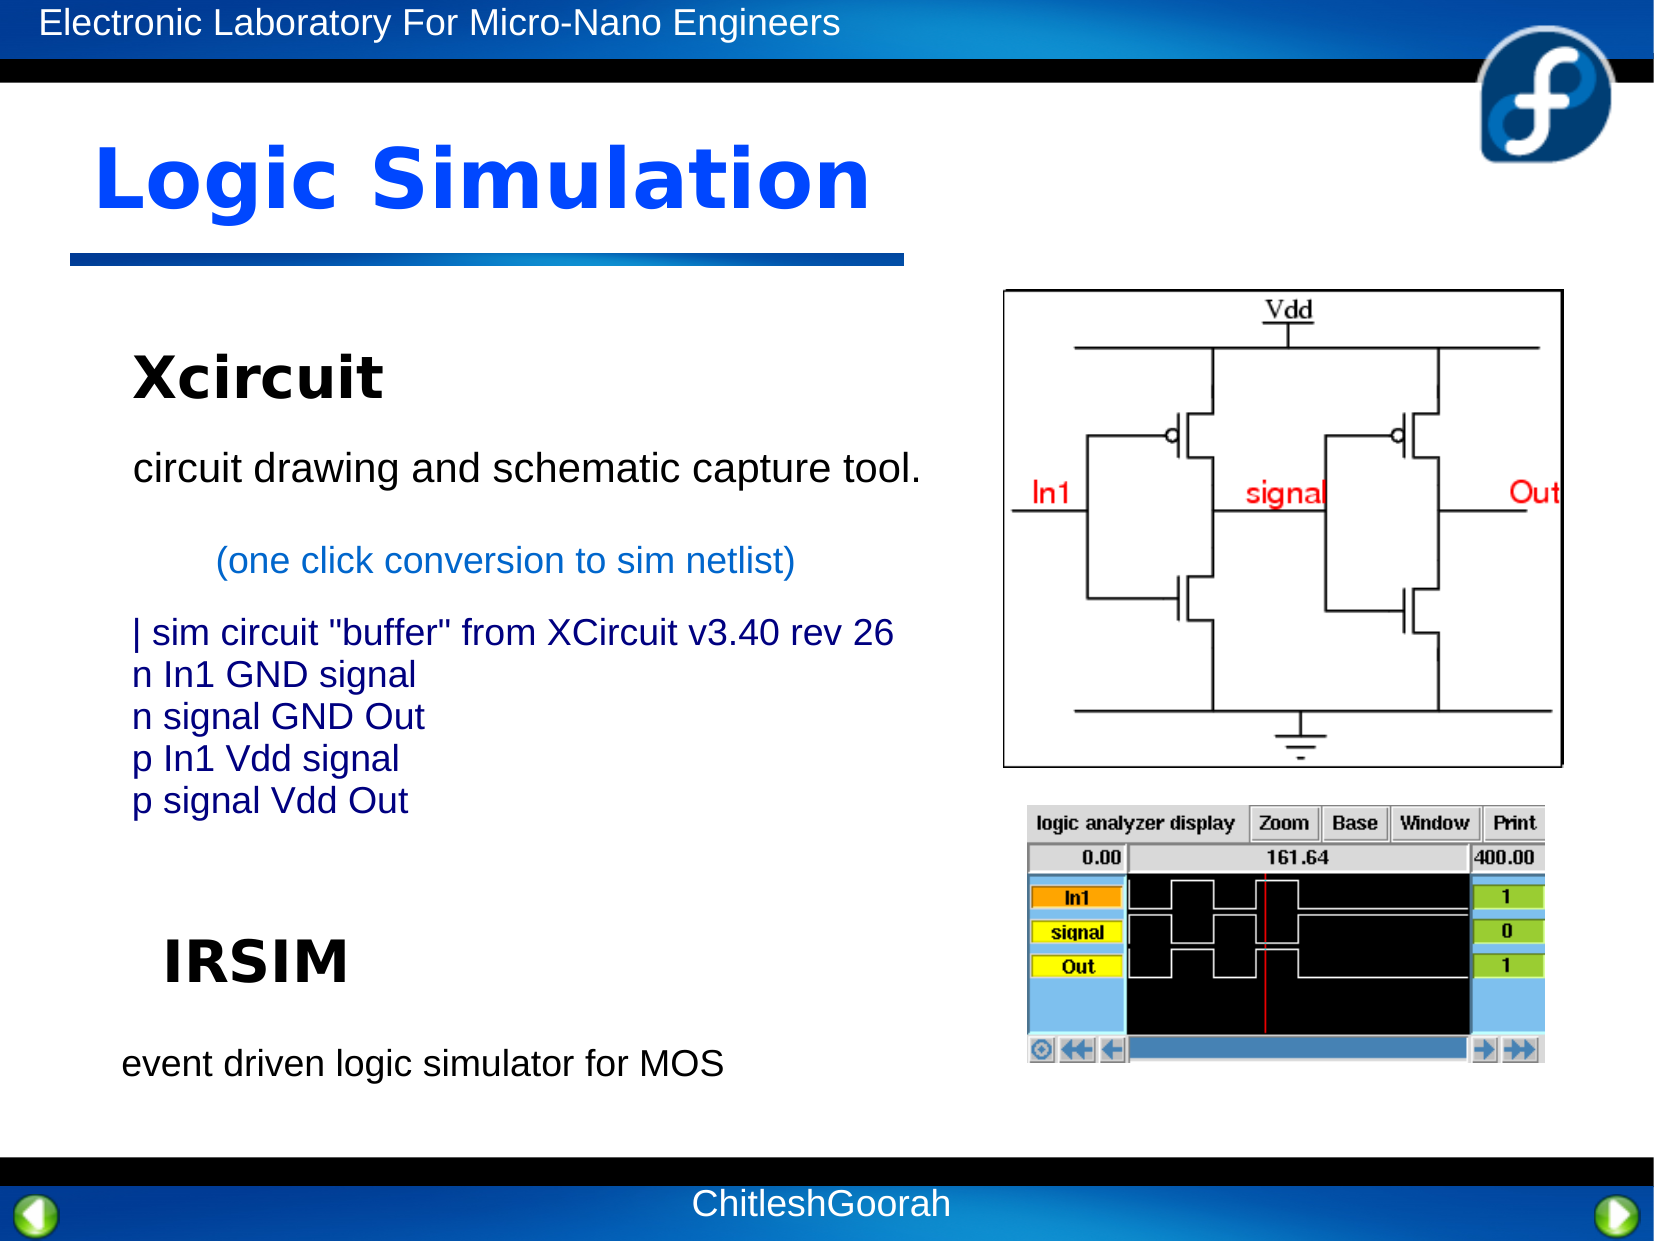

Logic Simulation
Xcircuit
circuit drawing and schematic capture tool.
(one click conversion to sim netlist)
| sim circuit "buffer" from XCircuit v3.40 rev 26
n In1 GND signal
n signal GND Out
p In1 Vdd signal
p signal Vdd Out
IRSIM
event driven logic simulator for MOS